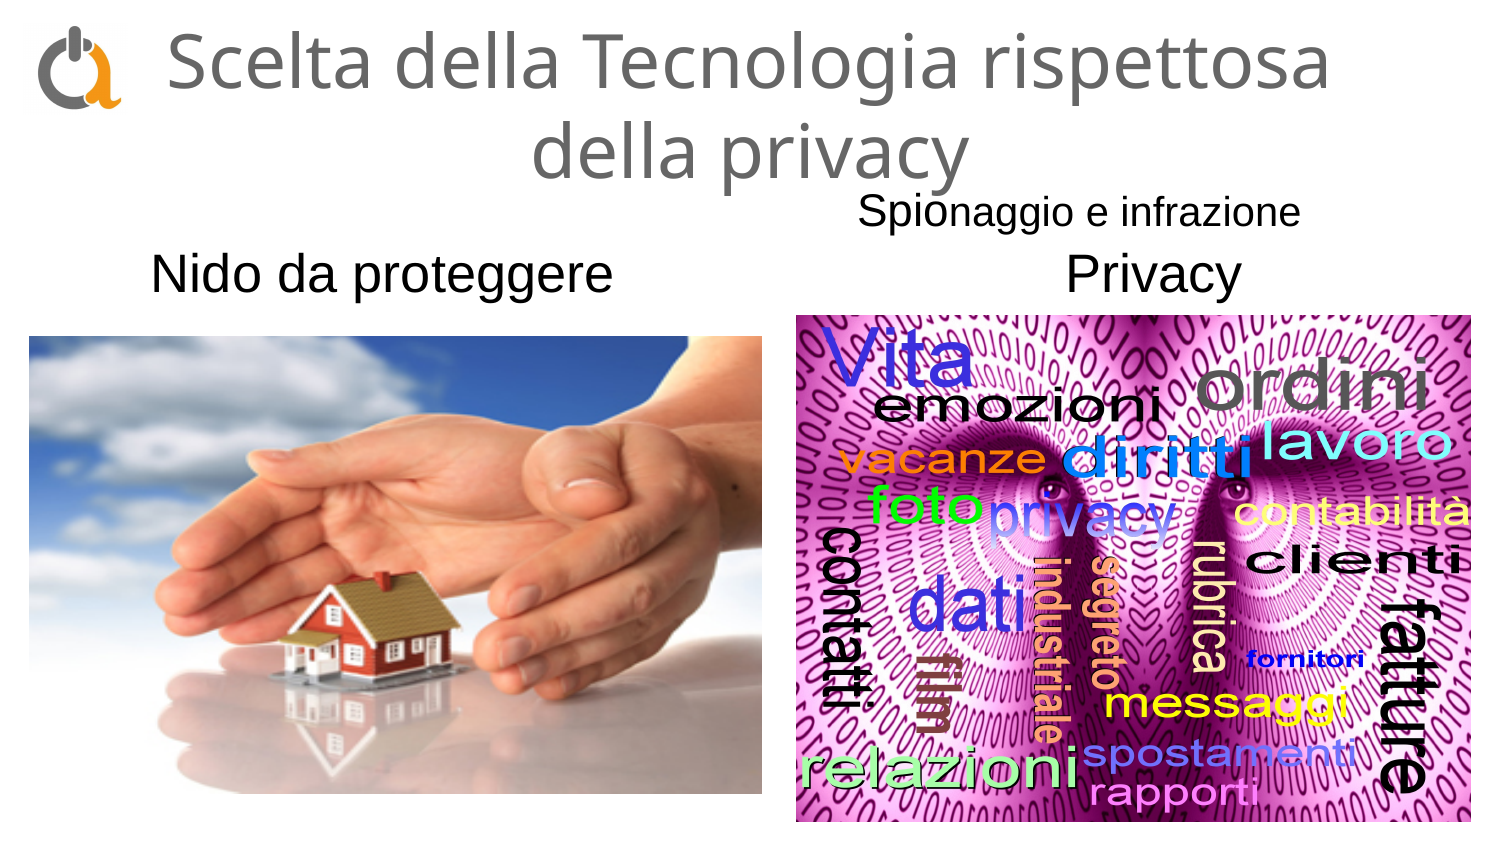

# Scelta della Tecnologia rispettosa della privacy
					Spionaggio e infrazione
Nido da proteggere Privacy